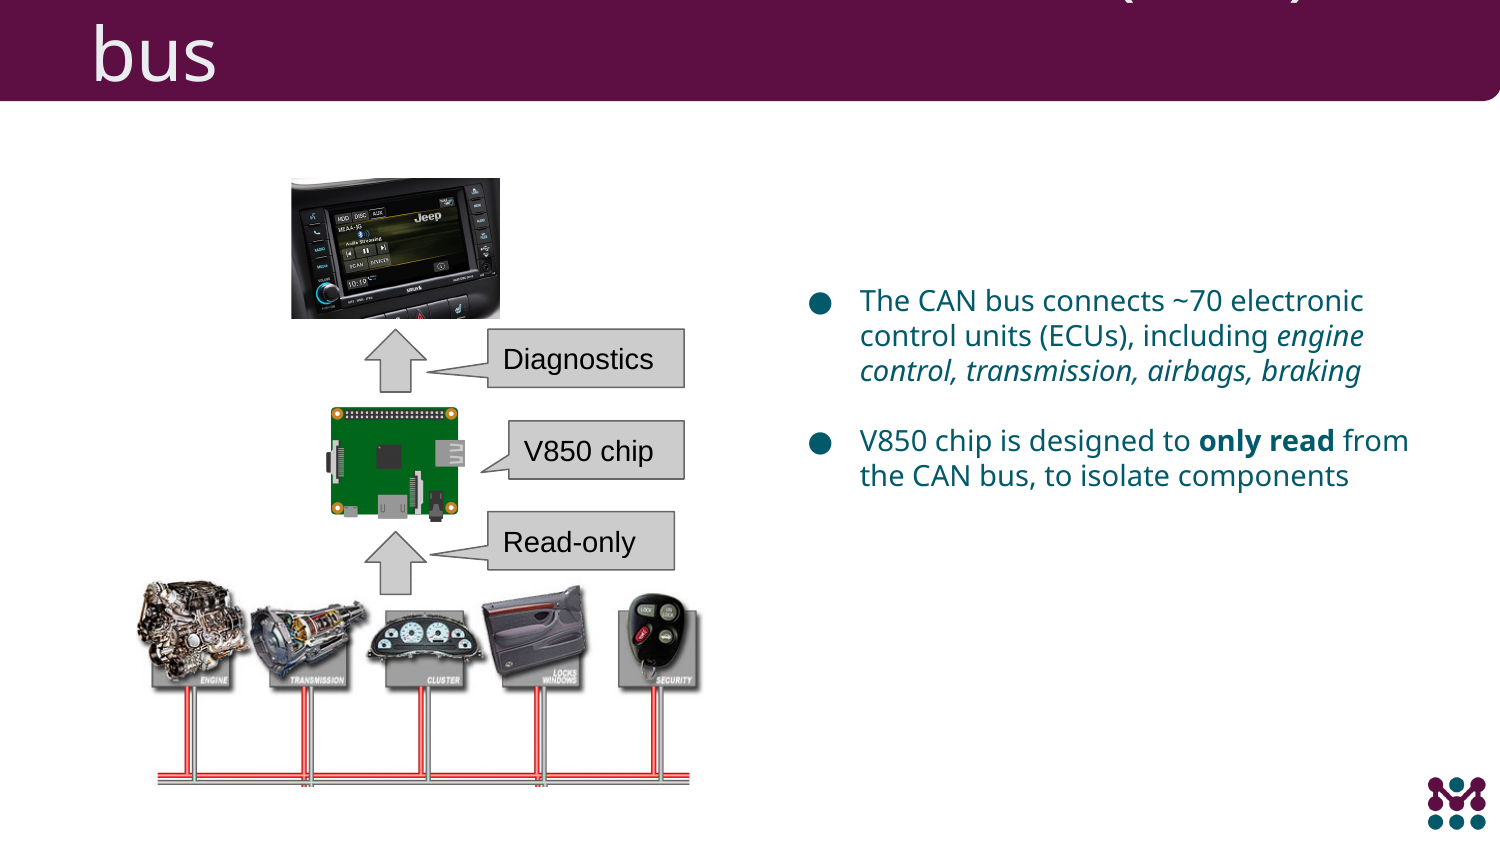

# The Controller Area Network (CAN) bus
The CAN bus connects ~70 electronic control units (ECUs), including engine control, transmission, airbags, braking
V850 chip is designed to only read from the CAN bus, to isolate components
Diagnostics
V850 chip
Read-only